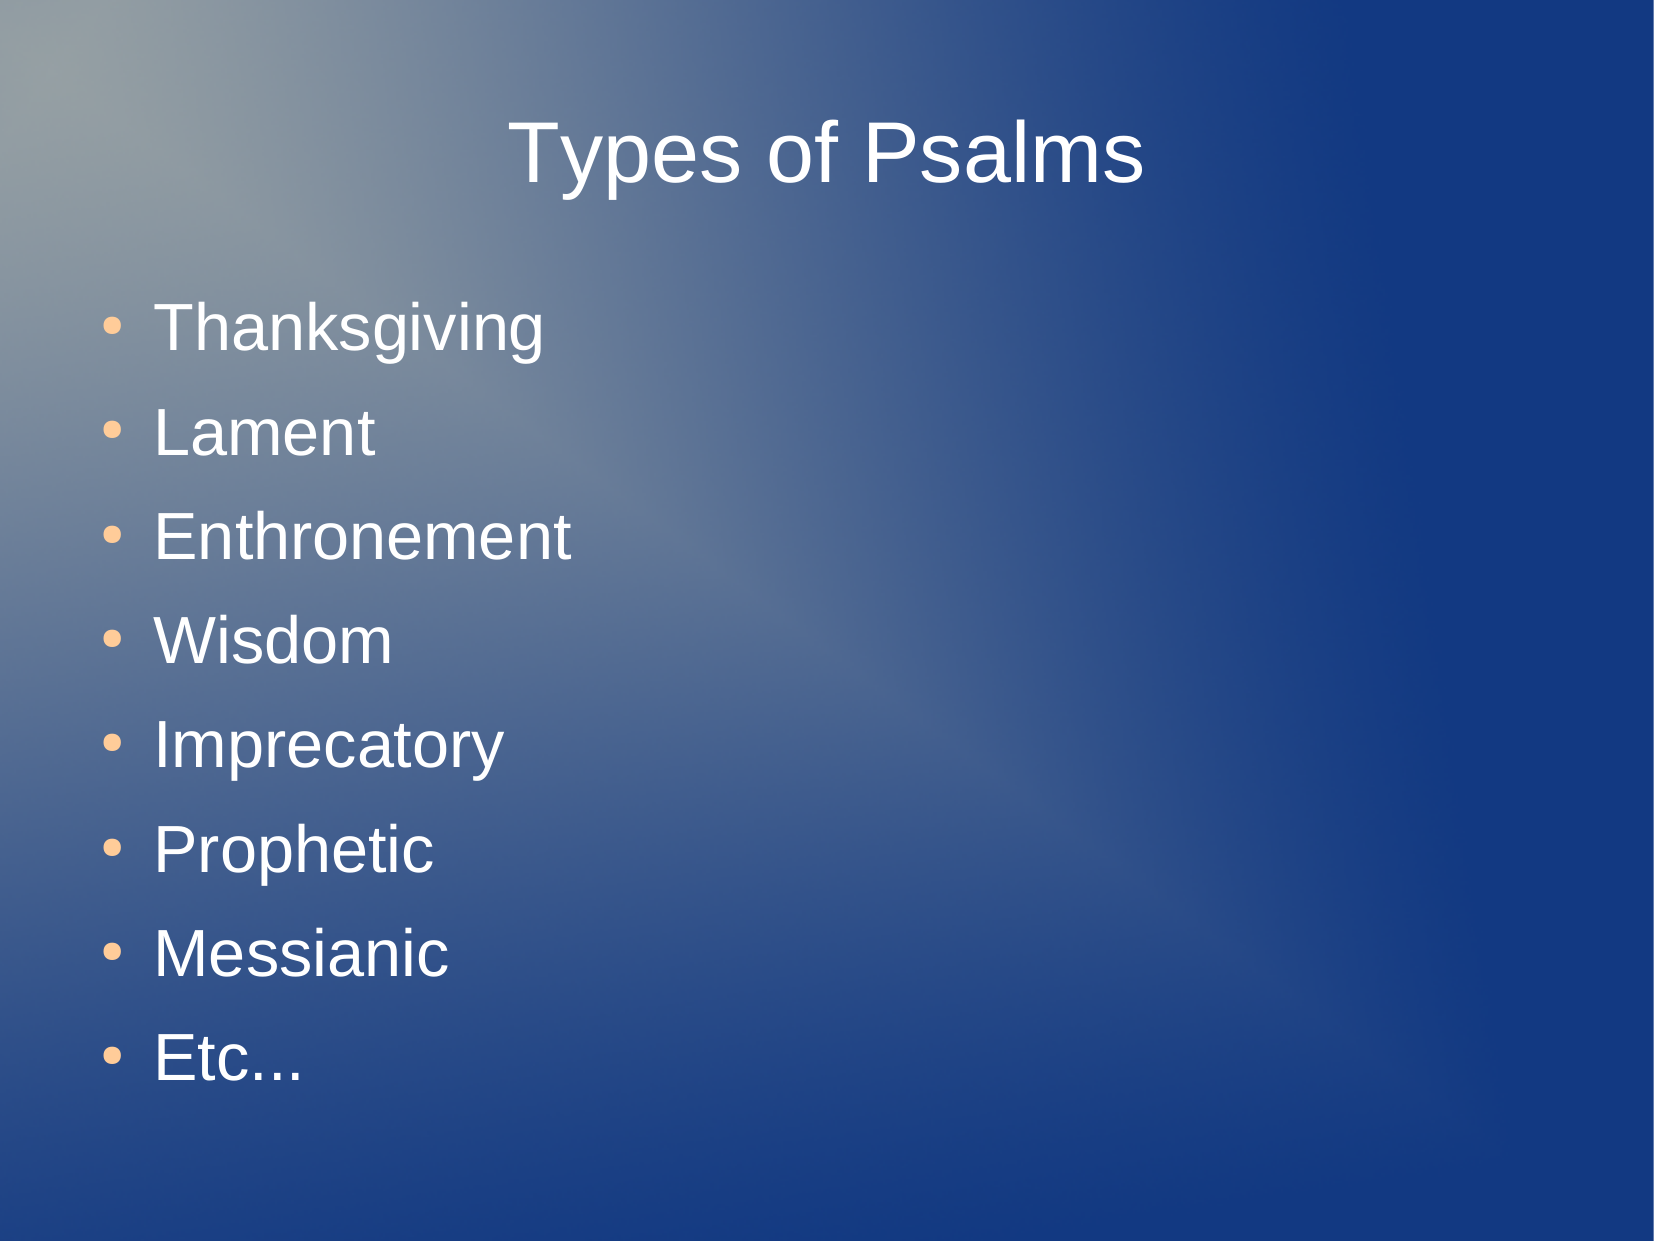

# Types of Psalms
Thanksgiving
Lament
Enthronement
Wisdom
Imprecatory
Prophetic
Messianic
Etc...